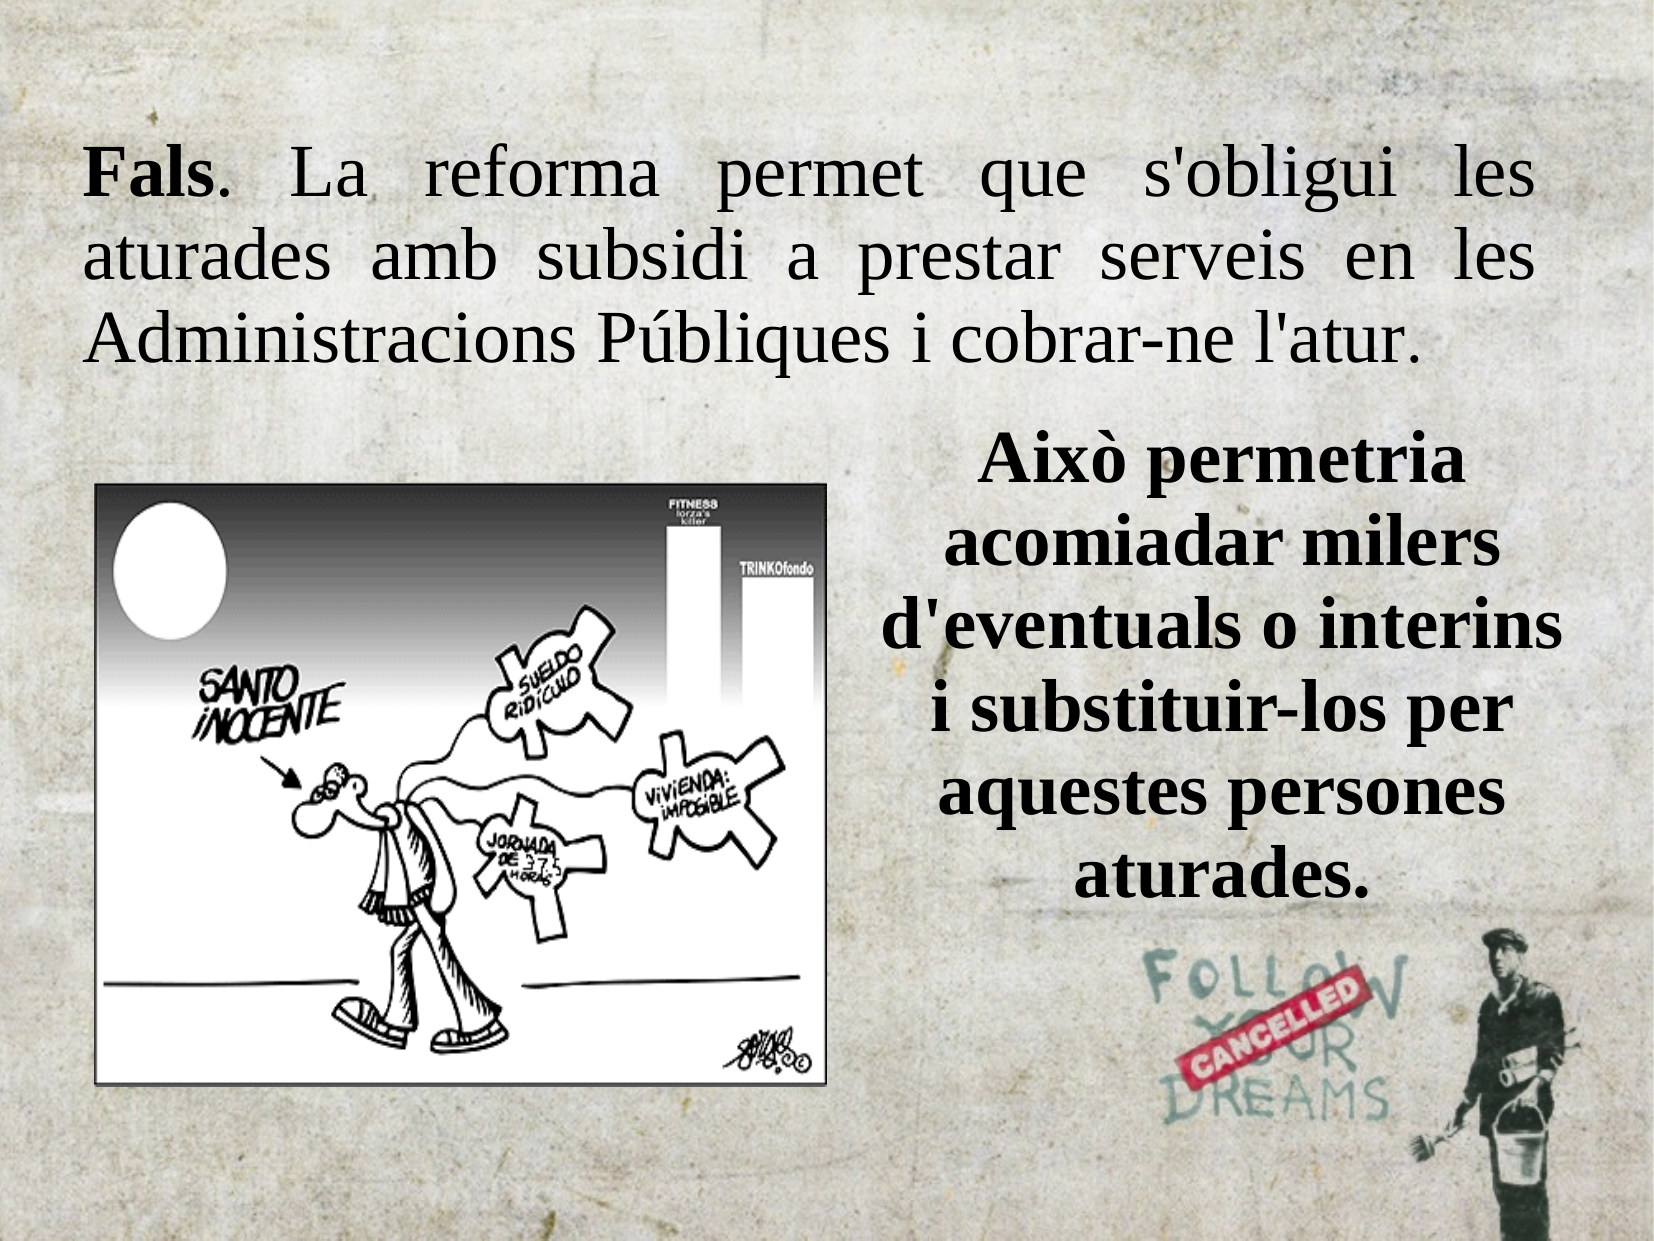

# Fals. La reforma permet que s'obligui les aturades amb subsidi a prestar serveis en les Administracions Públiques i cobrar-ne l'atur.
Això permetria acomiadar milers d'eventuals o interins i substituir-los per aquestes persones aturades.